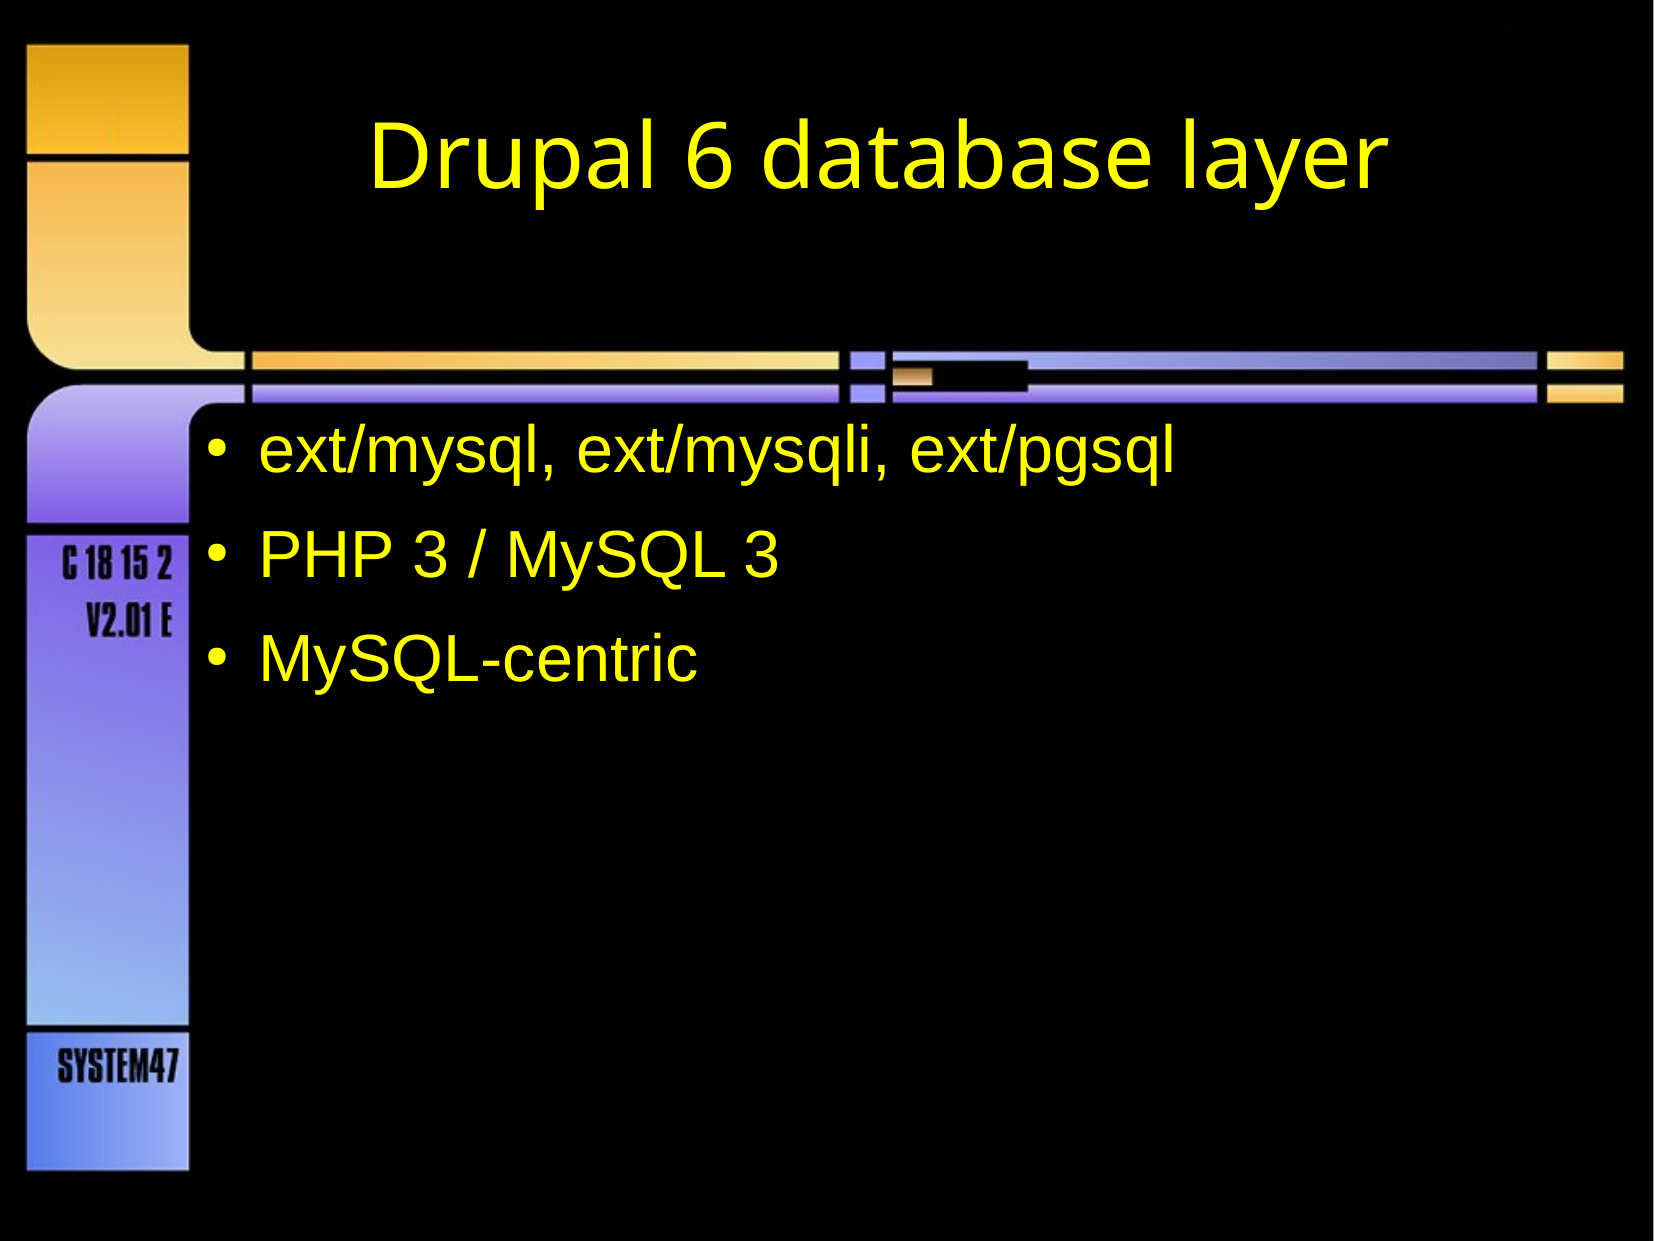

# Drupal 6 database layer
ext/mysql, ext/mysqli, ext/pgsql
PHP 3 / MySQL 3
MySQL-centric